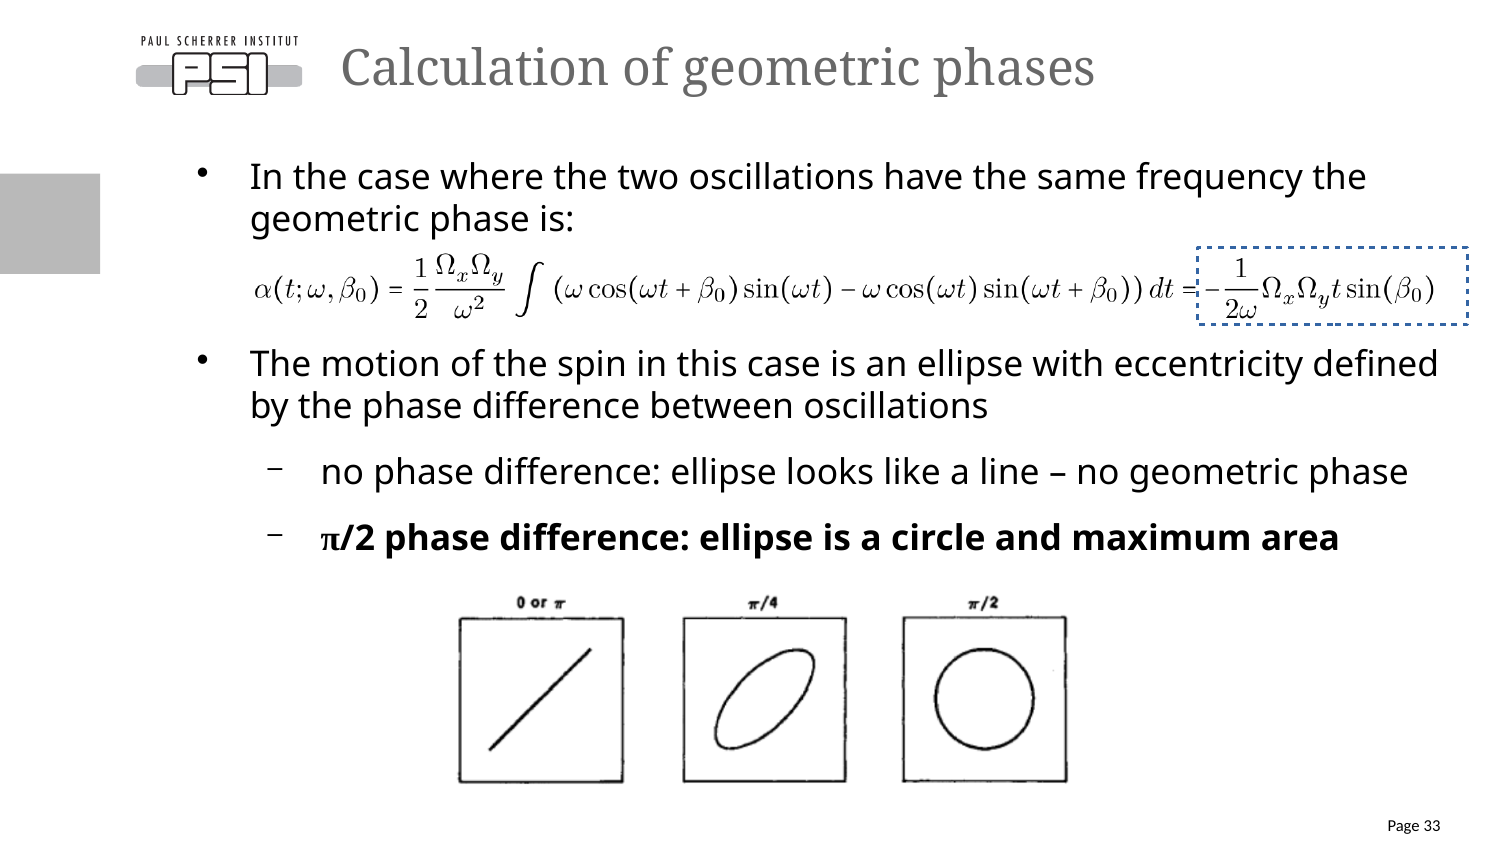

Calculation of geometric phases
# In the case where the two oscillations have the same frequency the geometric phase is:
The motion of the spin in this case is an ellipse with eccentricity defined by the phase difference between oscillations
no phase difference: ellipse looks like a line – no geometric phase
π/2 phase difference: ellipse is a circle and maximum area
Page